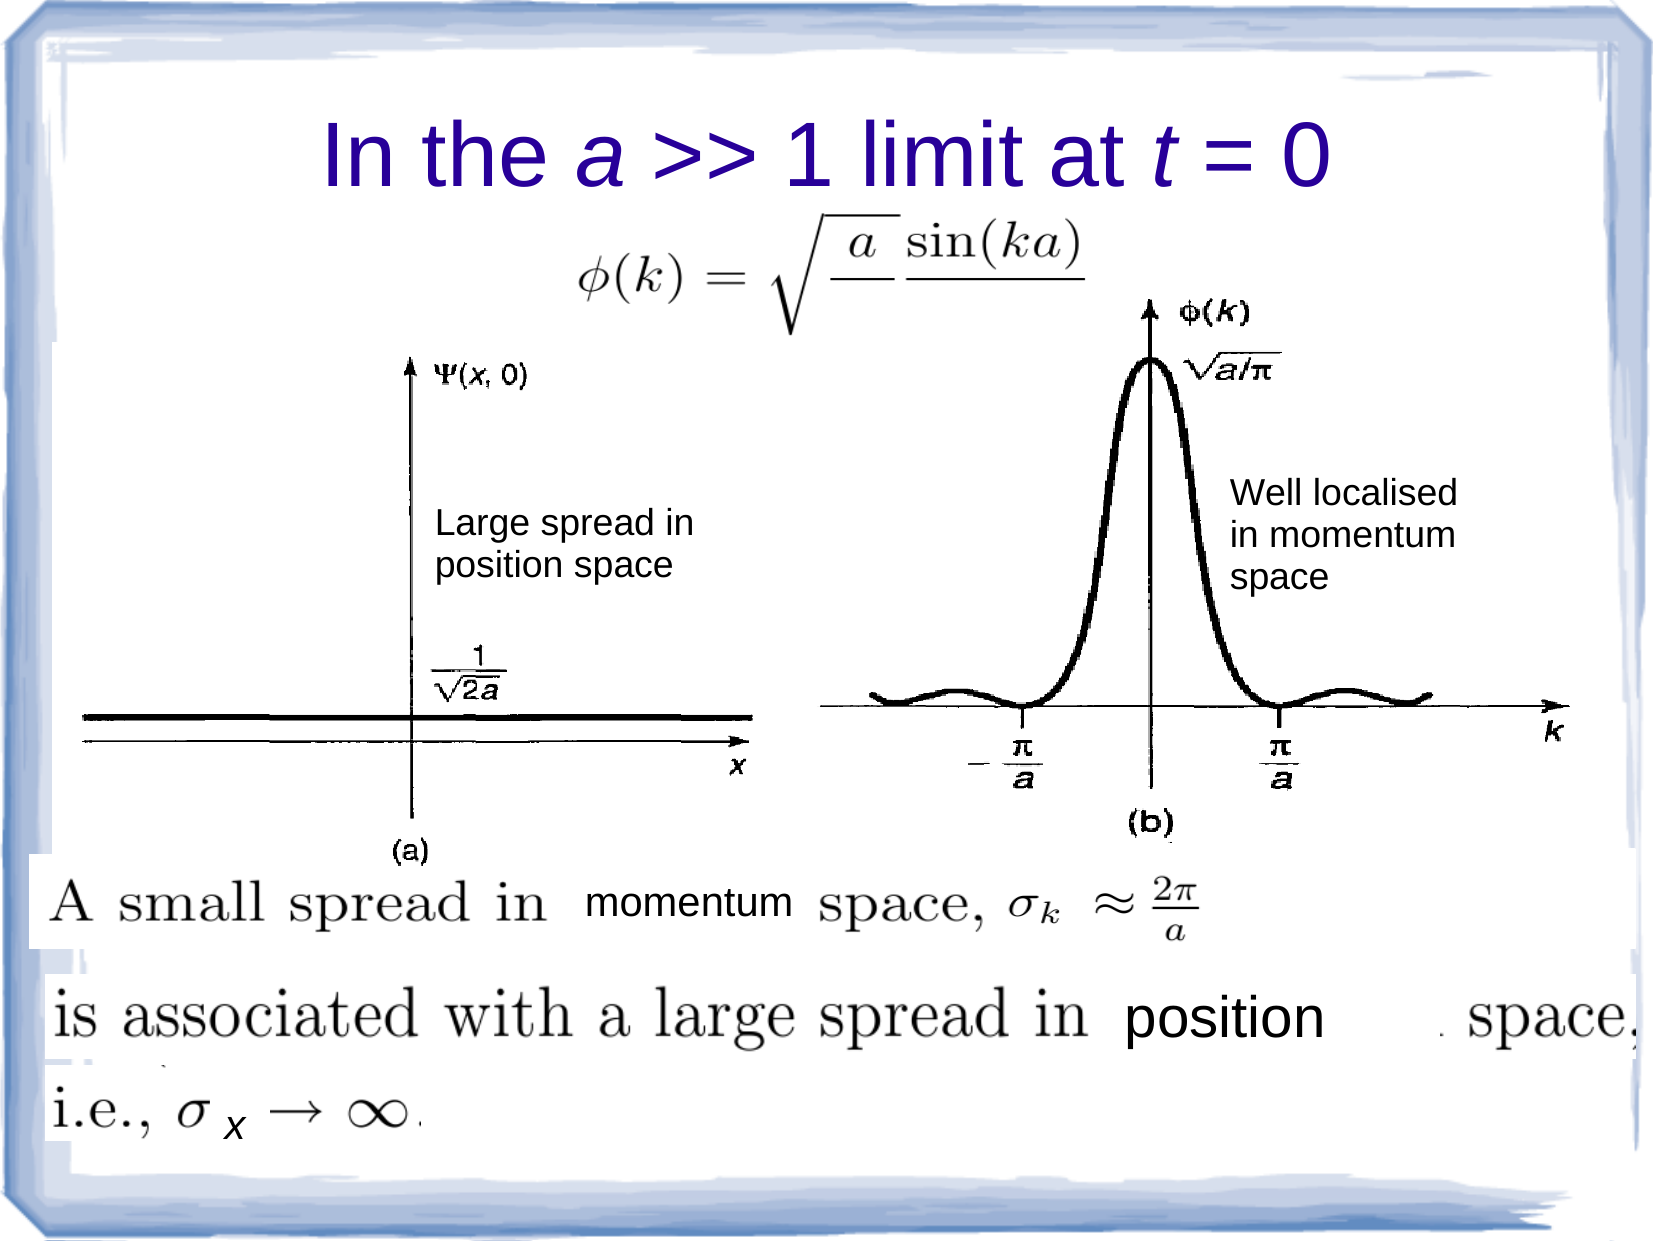

# In the a >> 1 limit at t = 0
Well localised in momentum space
Large spread in position space
momentum
position
x